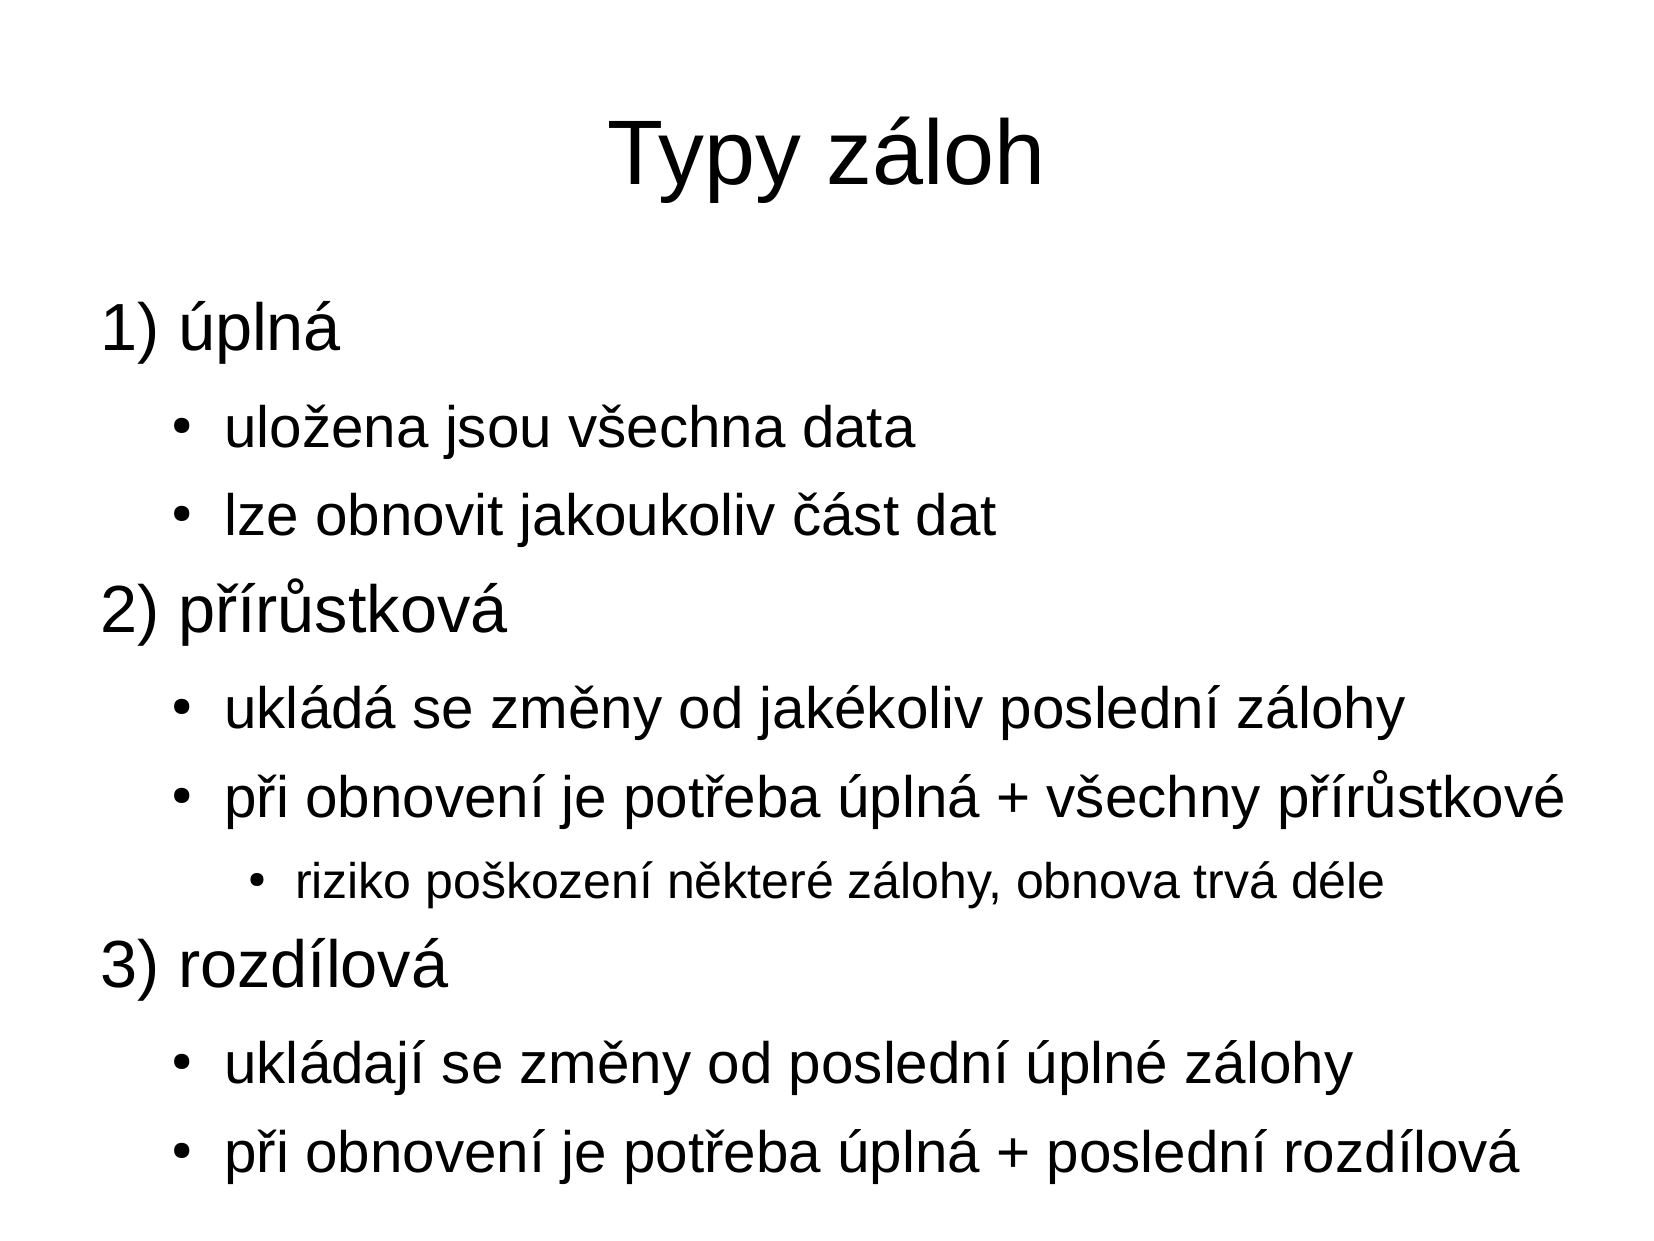

# Typy záloh
 úplná
uložena jsou všechna data
lze obnovit jakoukoliv část dat
 přírůstková
ukládá se změny od jakékoliv poslední zálohy
při obnovení je potřeba úplná + všechny přírůstkové
riziko poškození některé zálohy, obnova trvá déle
 rozdílová
ukládají se změny od poslední úplné zálohy
při obnovení je potřeba úplná + poslední rozdílová